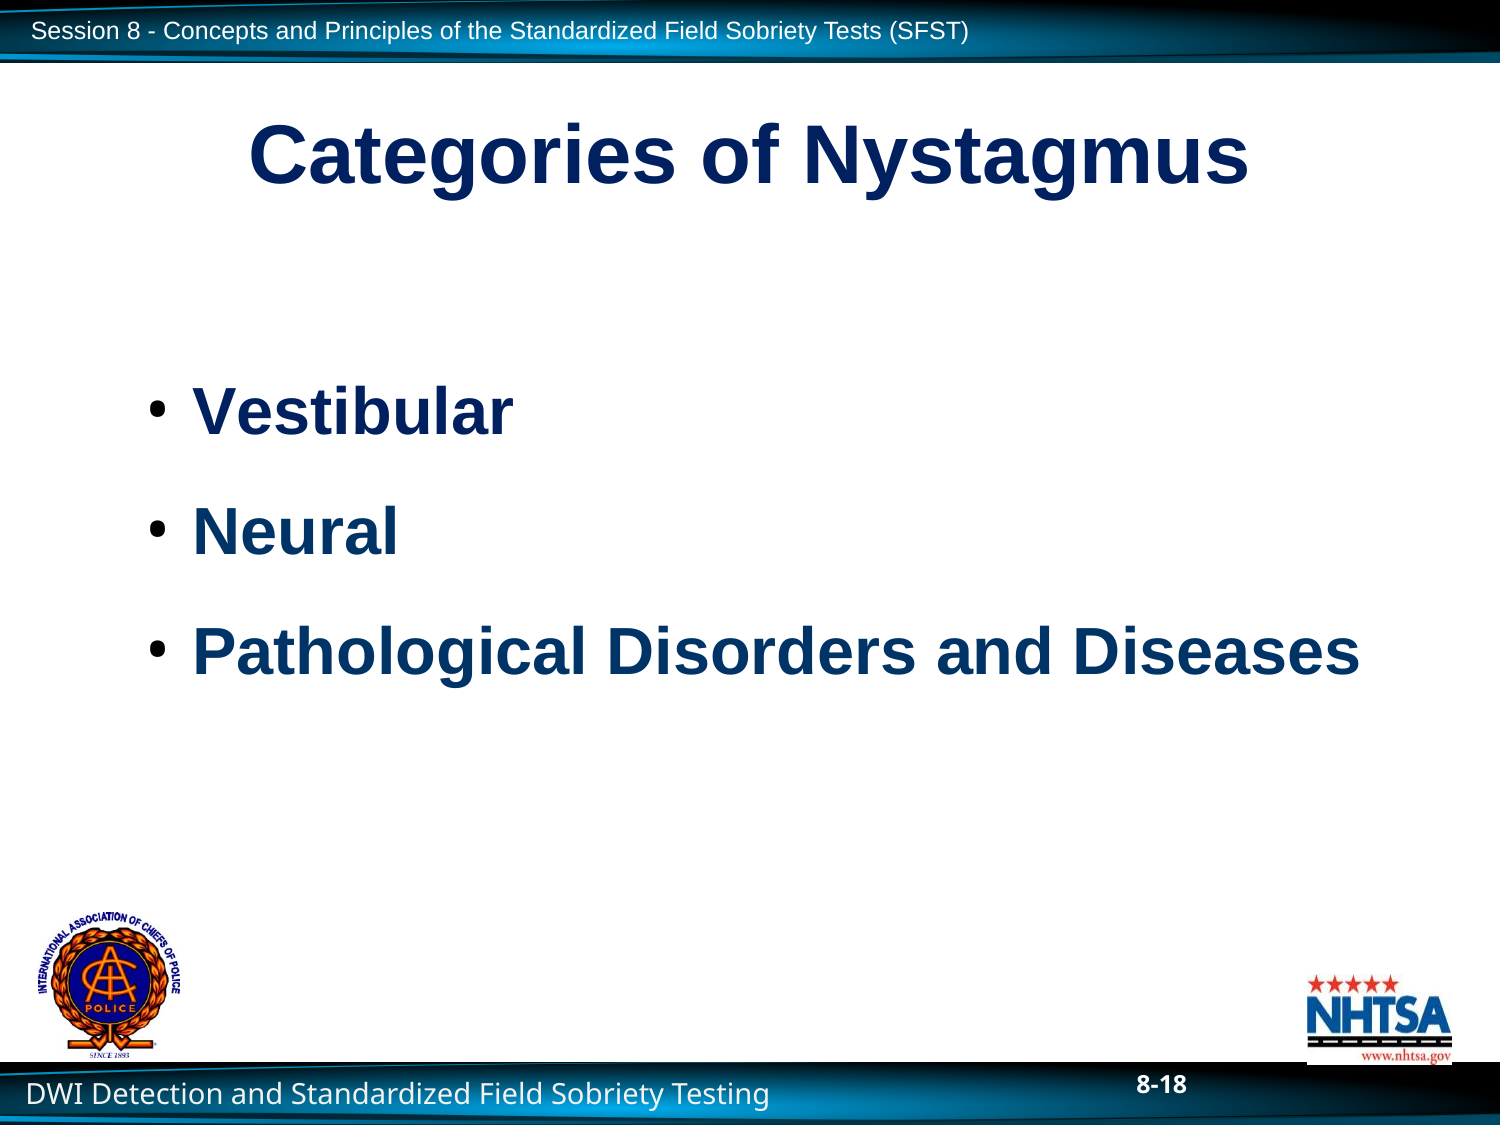

Categories of Nystagmus
# Vestibular
Neural
Pathological Disorders and Diseases
8-18